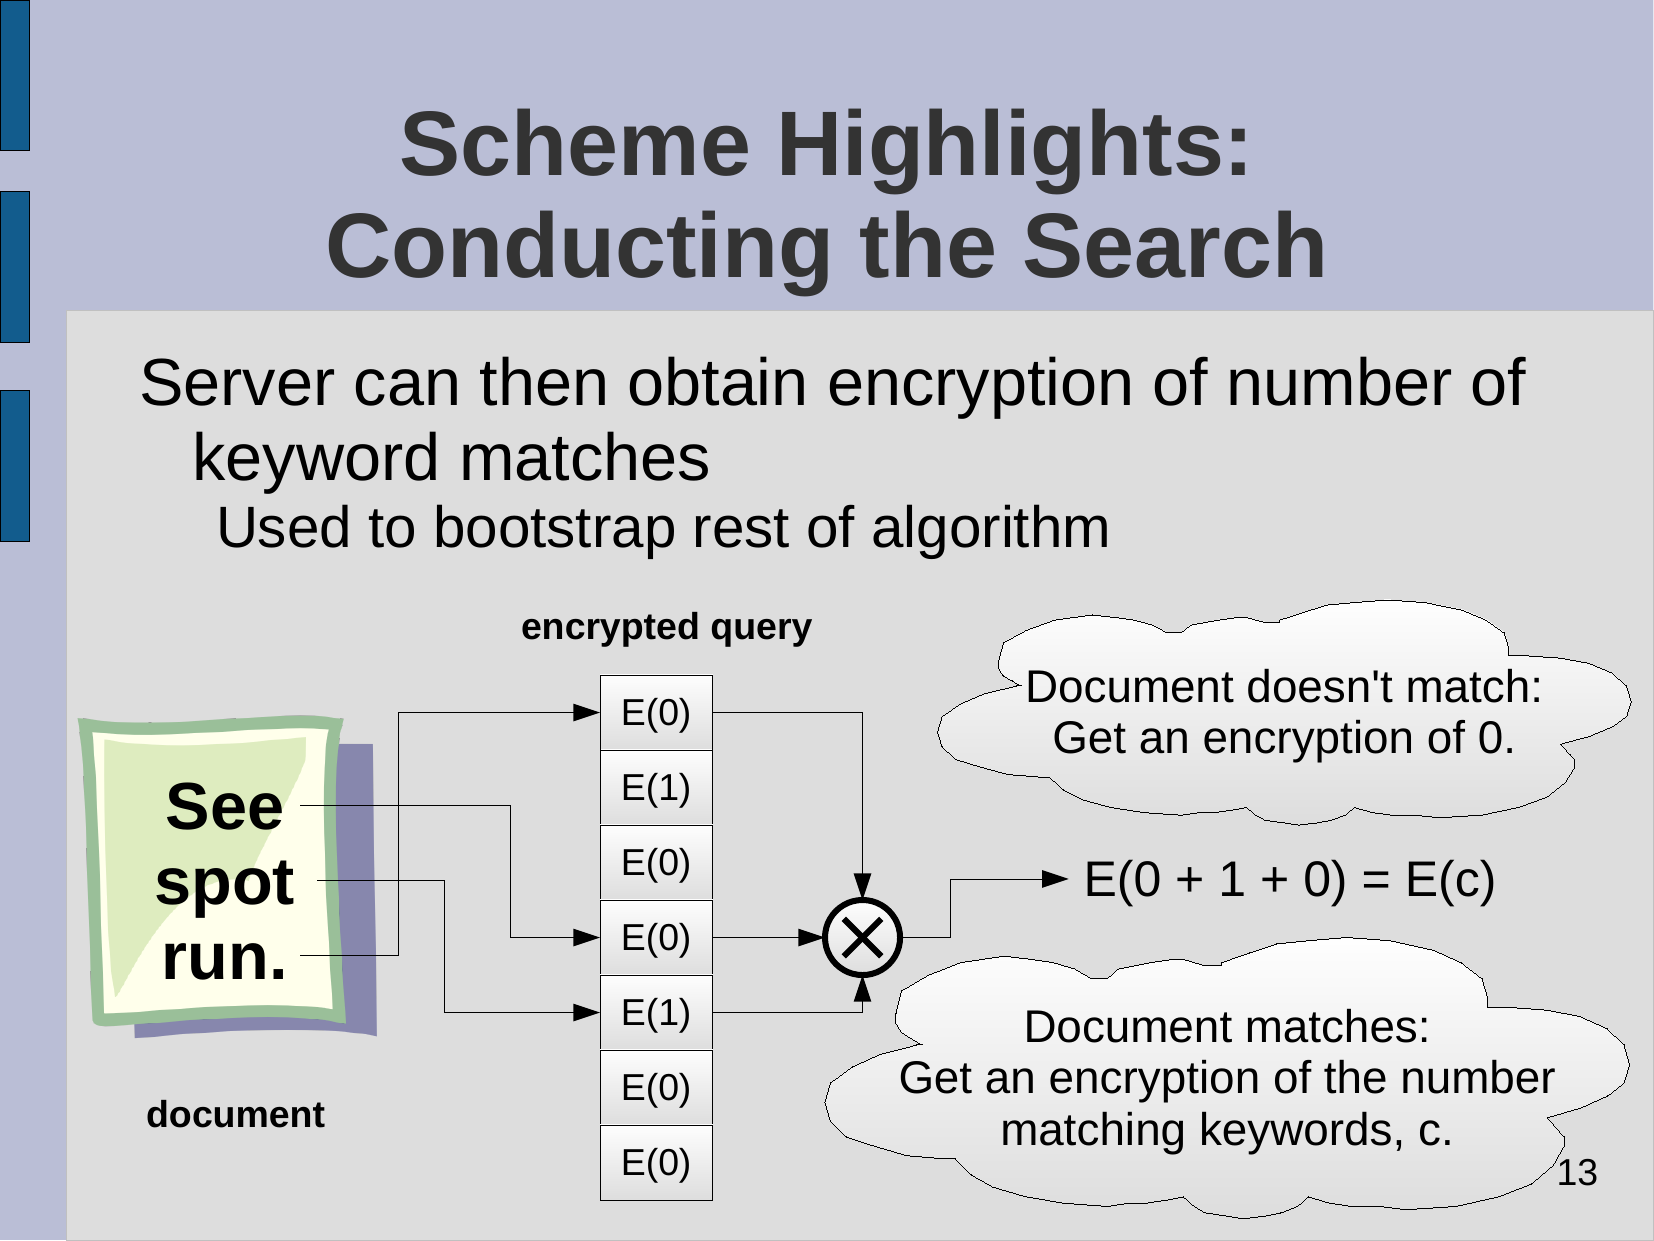

# Scheme Highlights: Conducting the Search
Server can then obtain encryption of number of keyword matches
Used to bootstrap rest of algorithm
encrypted query
Document doesn't match:
Get an encryption of 0.
E(0)
See
spot
run.
E(1)
E(0)
E(0 + 1 + 0) = E(c)
E(0)
Document matches:
Get an encryption of the number
matching keywords, c.
E(1)
E(0)
document
E(0)